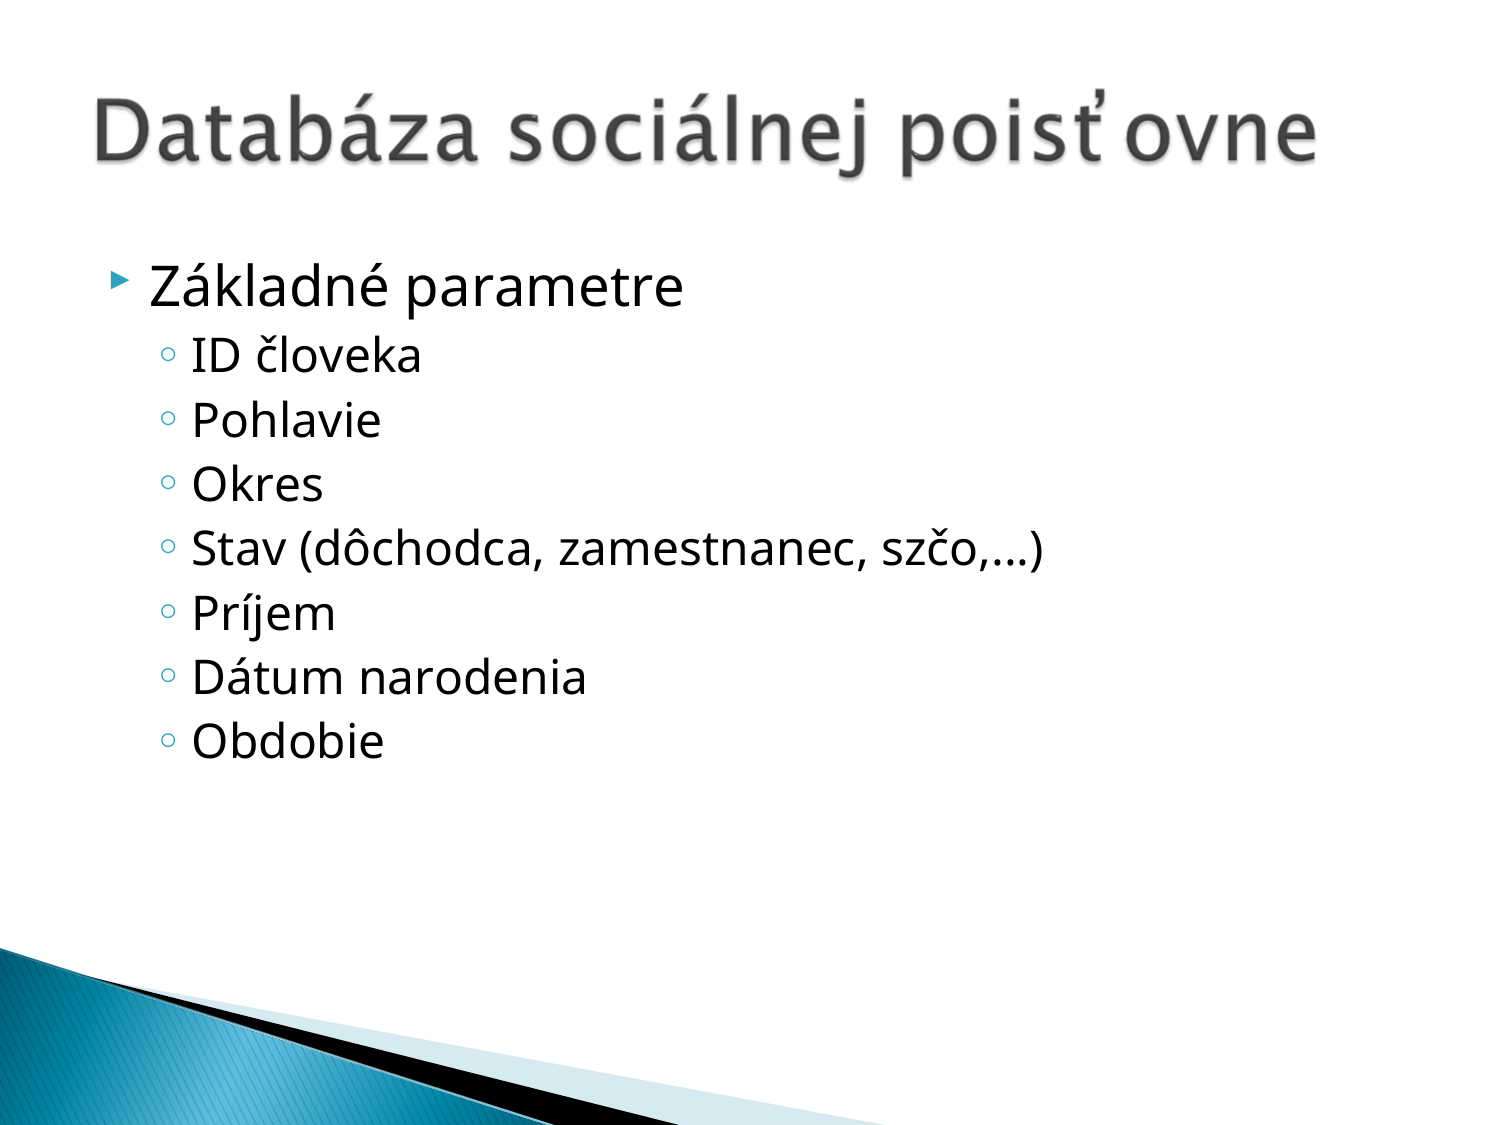

# Základné parametre
ID človeka
Pohlavie
Okres
Stav (dôchodca, zamestnanec, szčo,...)
Príjem
Dátum narodenia
Obdobie